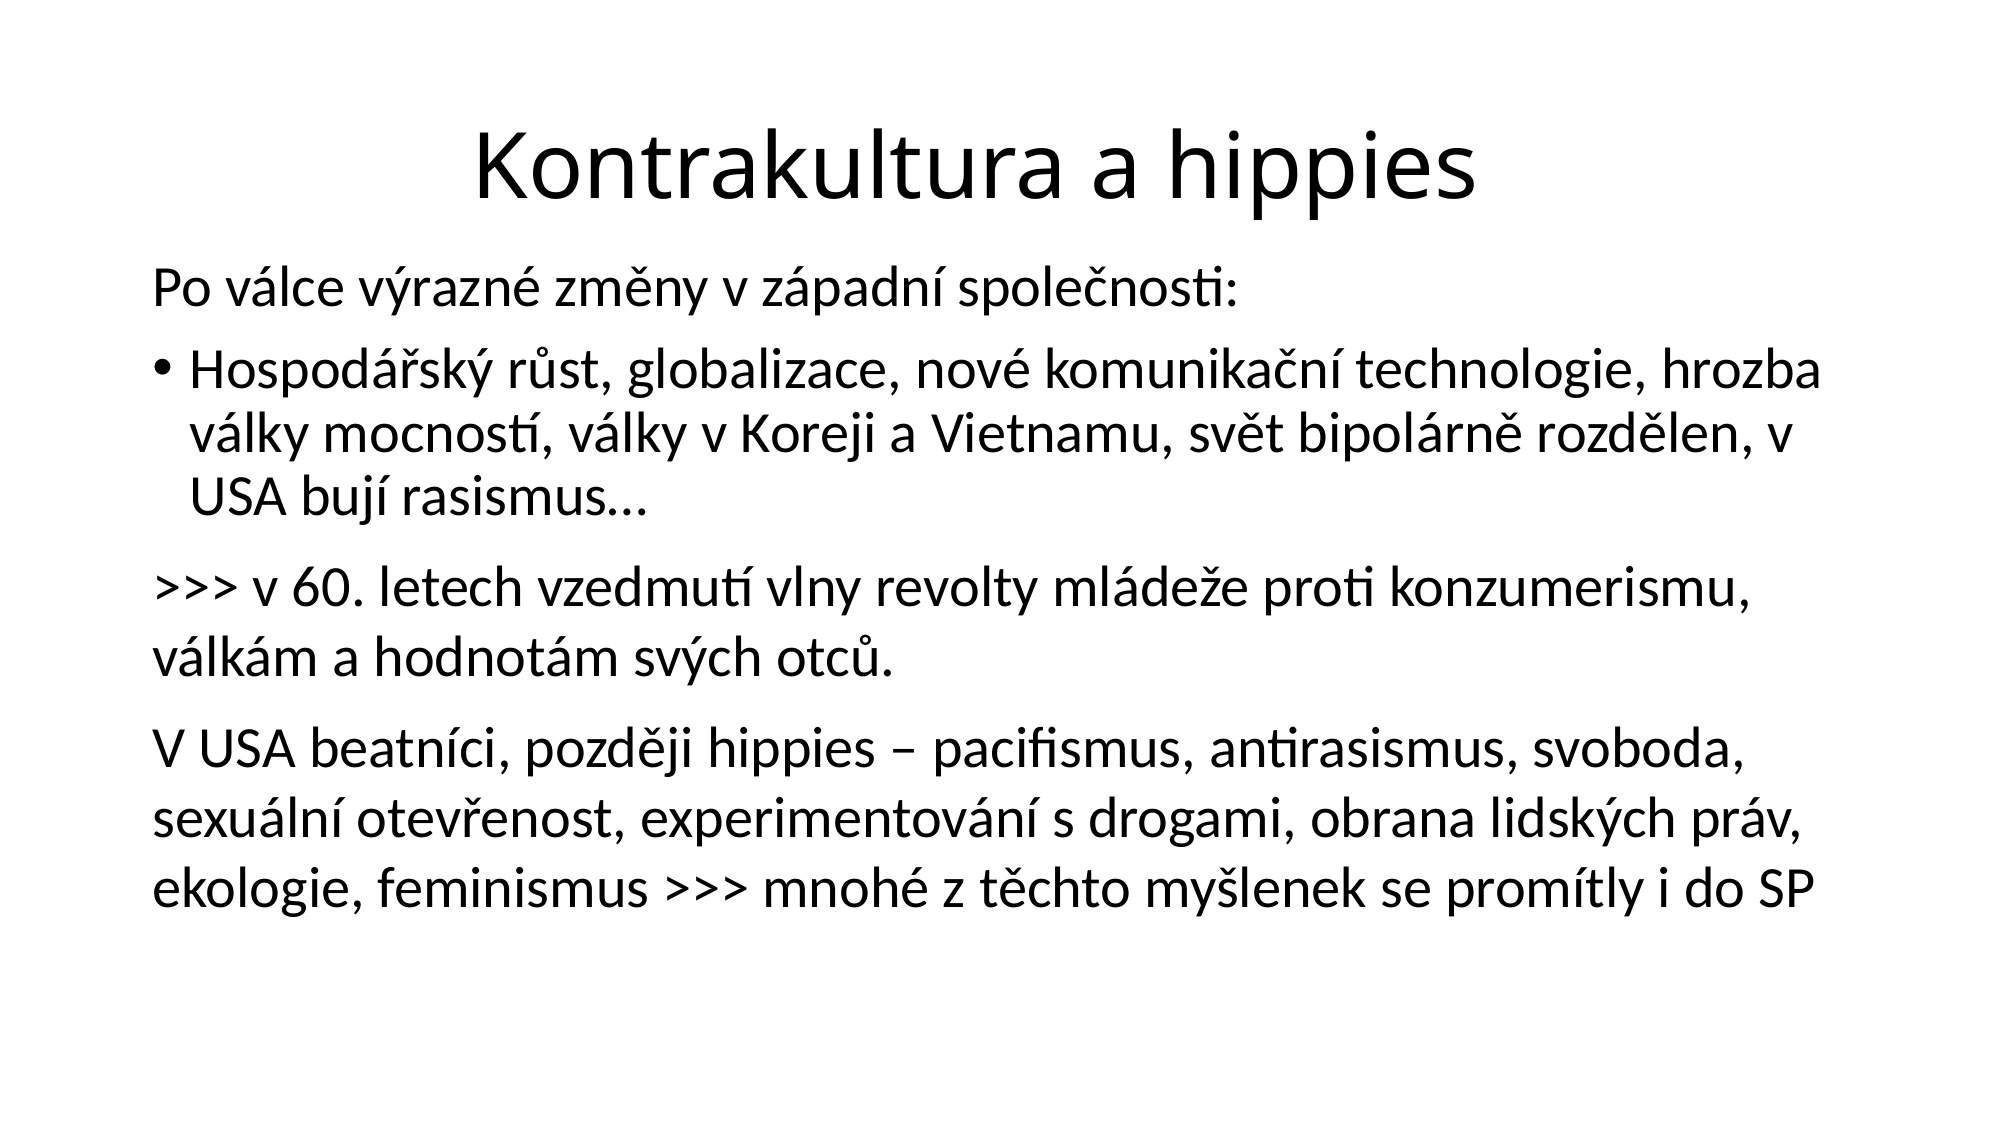

# Kontrakultura a hippies
Po válce výrazné změny v západní společnosti:
Hospodářský růst, globalizace, nové komunikační technologie, hrozba války mocností, války v Koreji a Vietnamu, svět bipolárně rozdělen, v USA bují rasismus…
>>> v 60. letech vzedmutí vlny revolty mládeže proti konzumerismu, válkám a hodnotám svých otců.
V USA beatníci, později hippies – pacifismus, antirasismus, svoboda, sexuální otevřenost, experimentování s drogami, obrana lidských práv, ekologie, feminismus >>> mnohé z těchto myšlenek se promítly i do SP